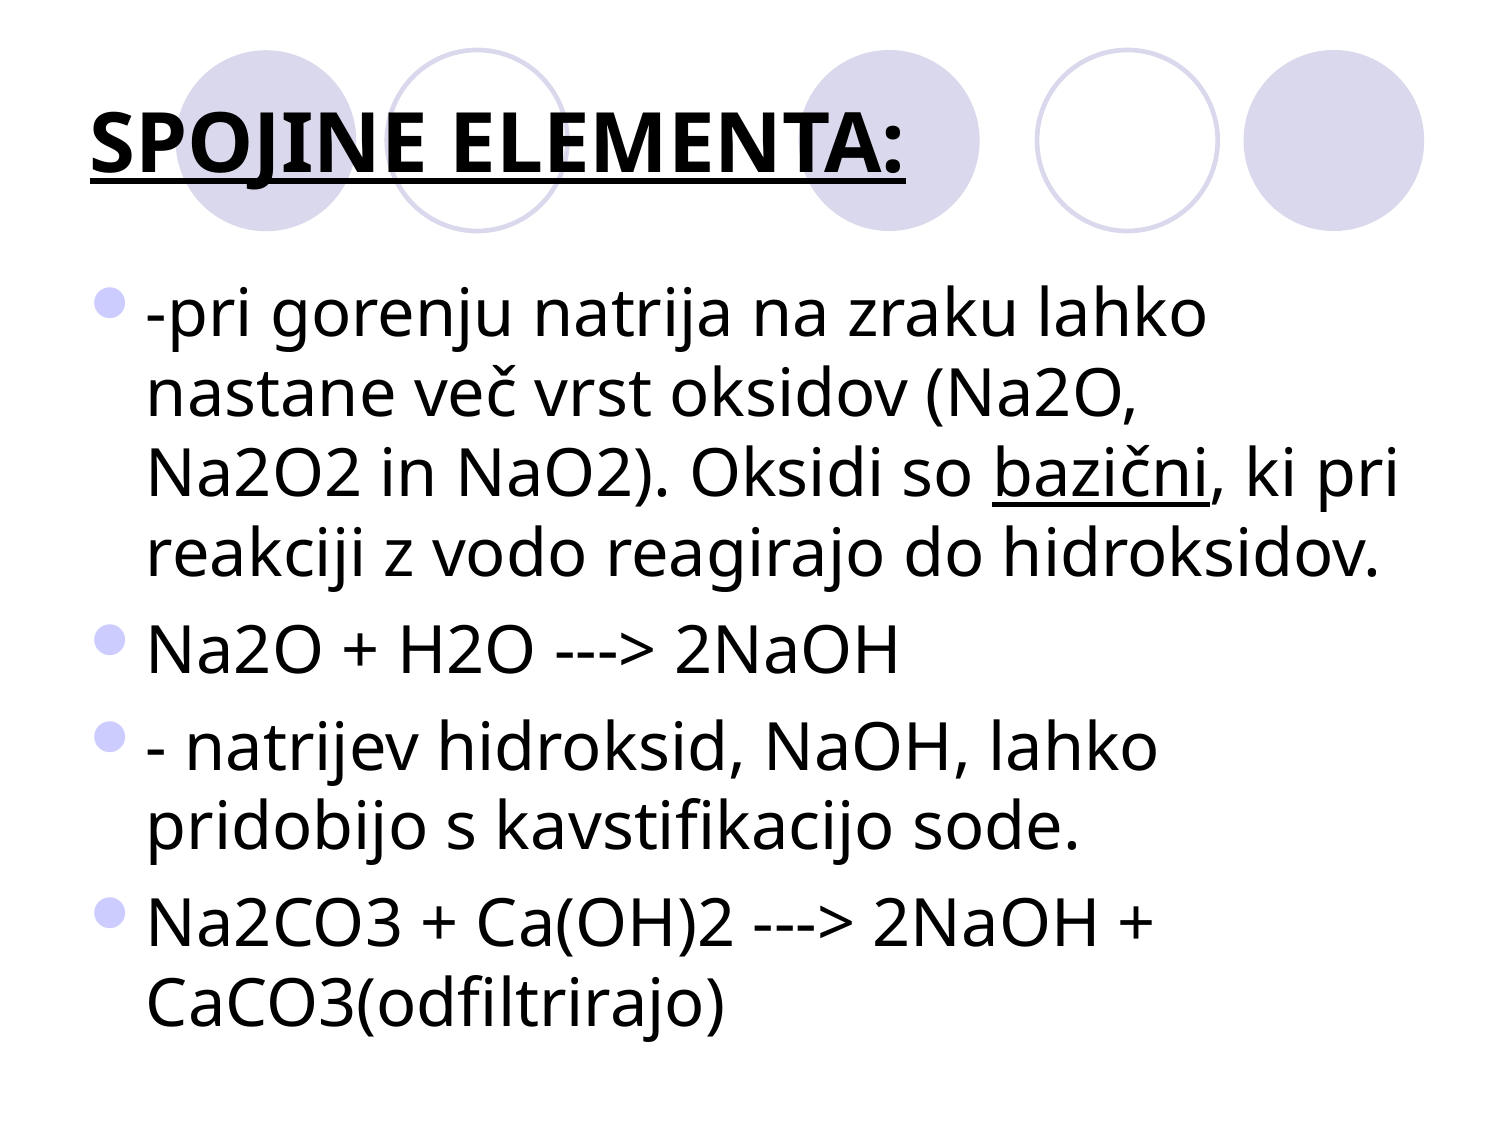

# SPOJINE ELEMENTA:
-pri gorenju natrija na zraku lahko nastane več vrst oksidov (Na2O, Na2O2 in NaO2). Oksidi so bazični, ki pri reakciji z vodo reagirajo do hidroksidov.
Na2O + H2O ---> 2NaOH
- natrijev hidroksid, NaOH, lahko pridobijo s kavstifikacijo sode.
Na2CO3 + Ca(OH)2 ---> 2NaOH + CaCO3(odfiltrirajo)